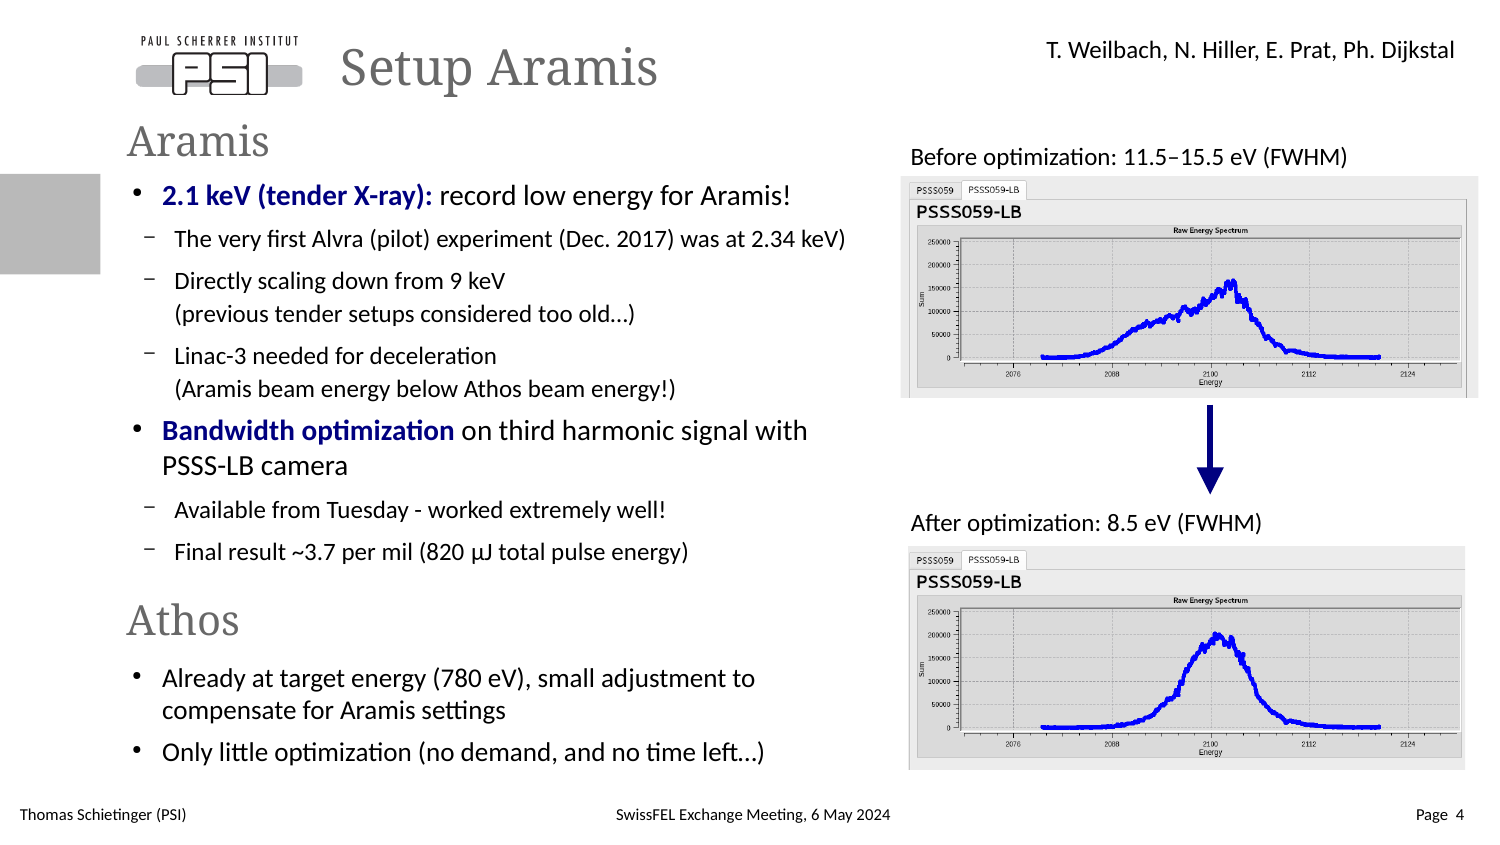

T. Weilbach, N. Hiller, E. Prat, Ph. Dijkstal
# Setup Aramis
Aramis
Before optimization: 11.5–15.5 eV (FWHM)
2.1 keV (tender X-ray): record low energy for Aramis!
The very first Alvra (pilot) experiment (Dec. 2017) was at 2.34 keV)
Directly scaling down from 9 keV
(previous tender setups considered too old…)
Linac-3 needed for deceleration
(Aramis beam energy below Athos beam energy!)
Bandwidth optimization on third harmonic signal with PSSS-LB camera
Available from Tuesday - worked extremely well!
Final result ~3.7 per mil (820 µJ total pulse energy)
After optimization: 8.5 eV (FWHM)
Athos
Already at target energy (780 eV), small adjustment to compensate for Aramis settings
Only little optimization (no demand, and no time left…)